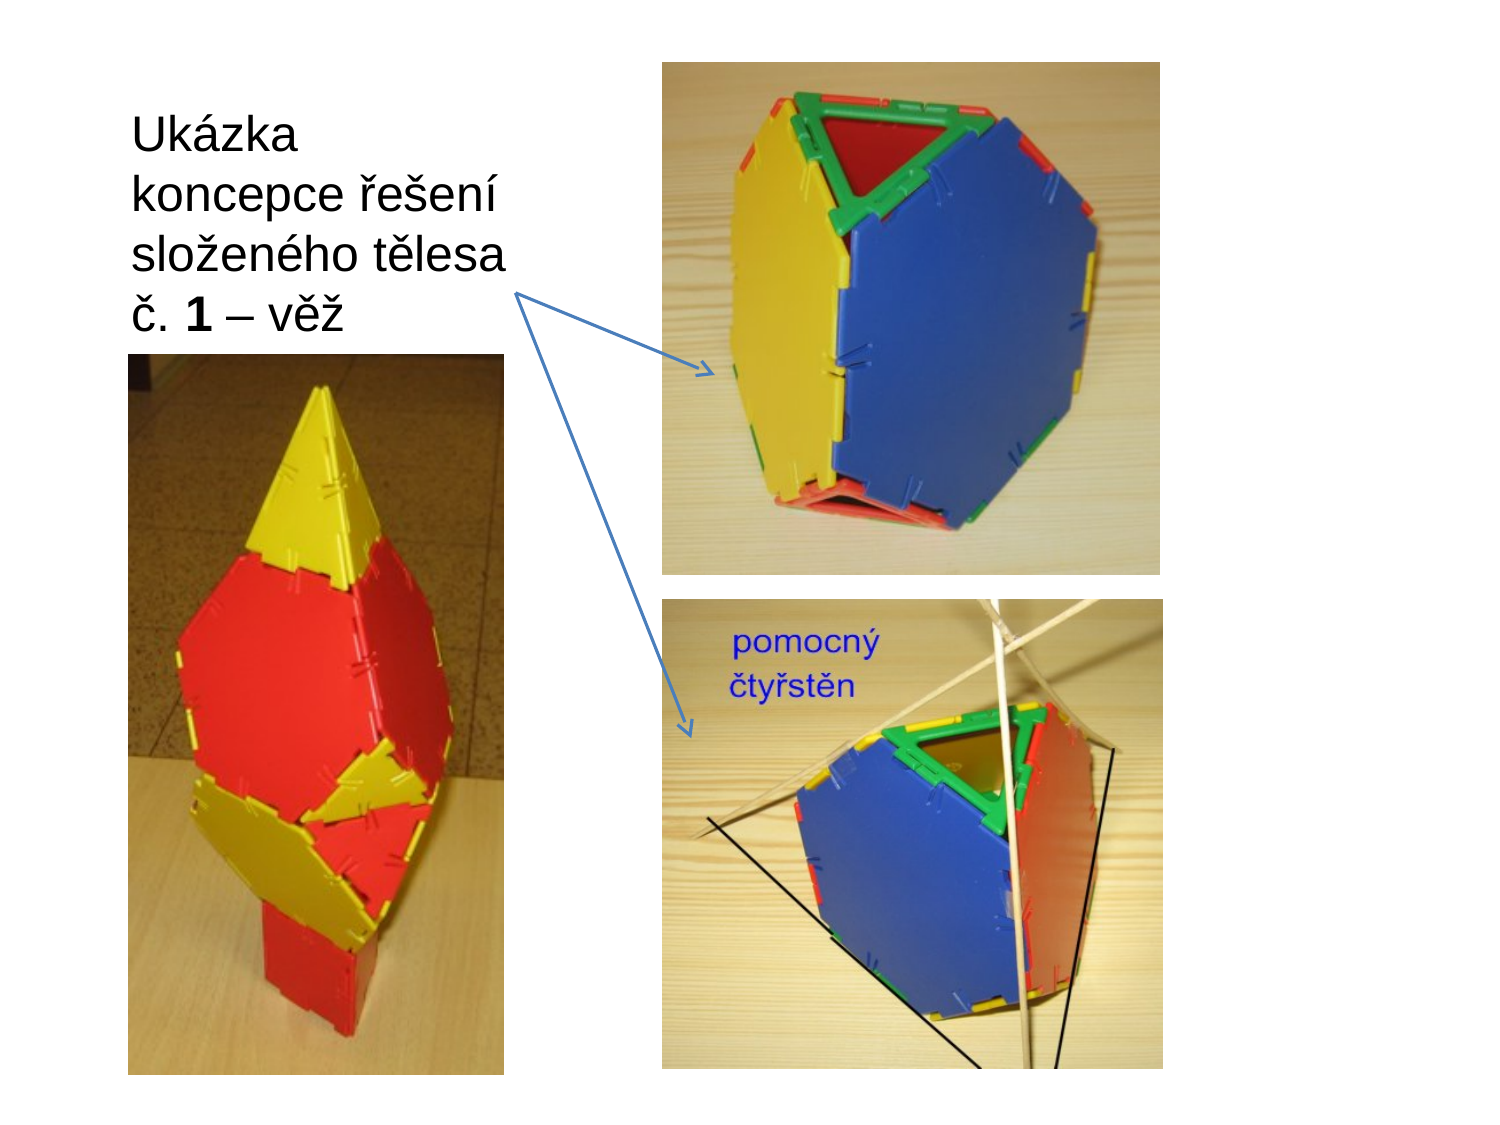

Ukázka koncepce řešení složeného tělesa č. 1 ‒ věž